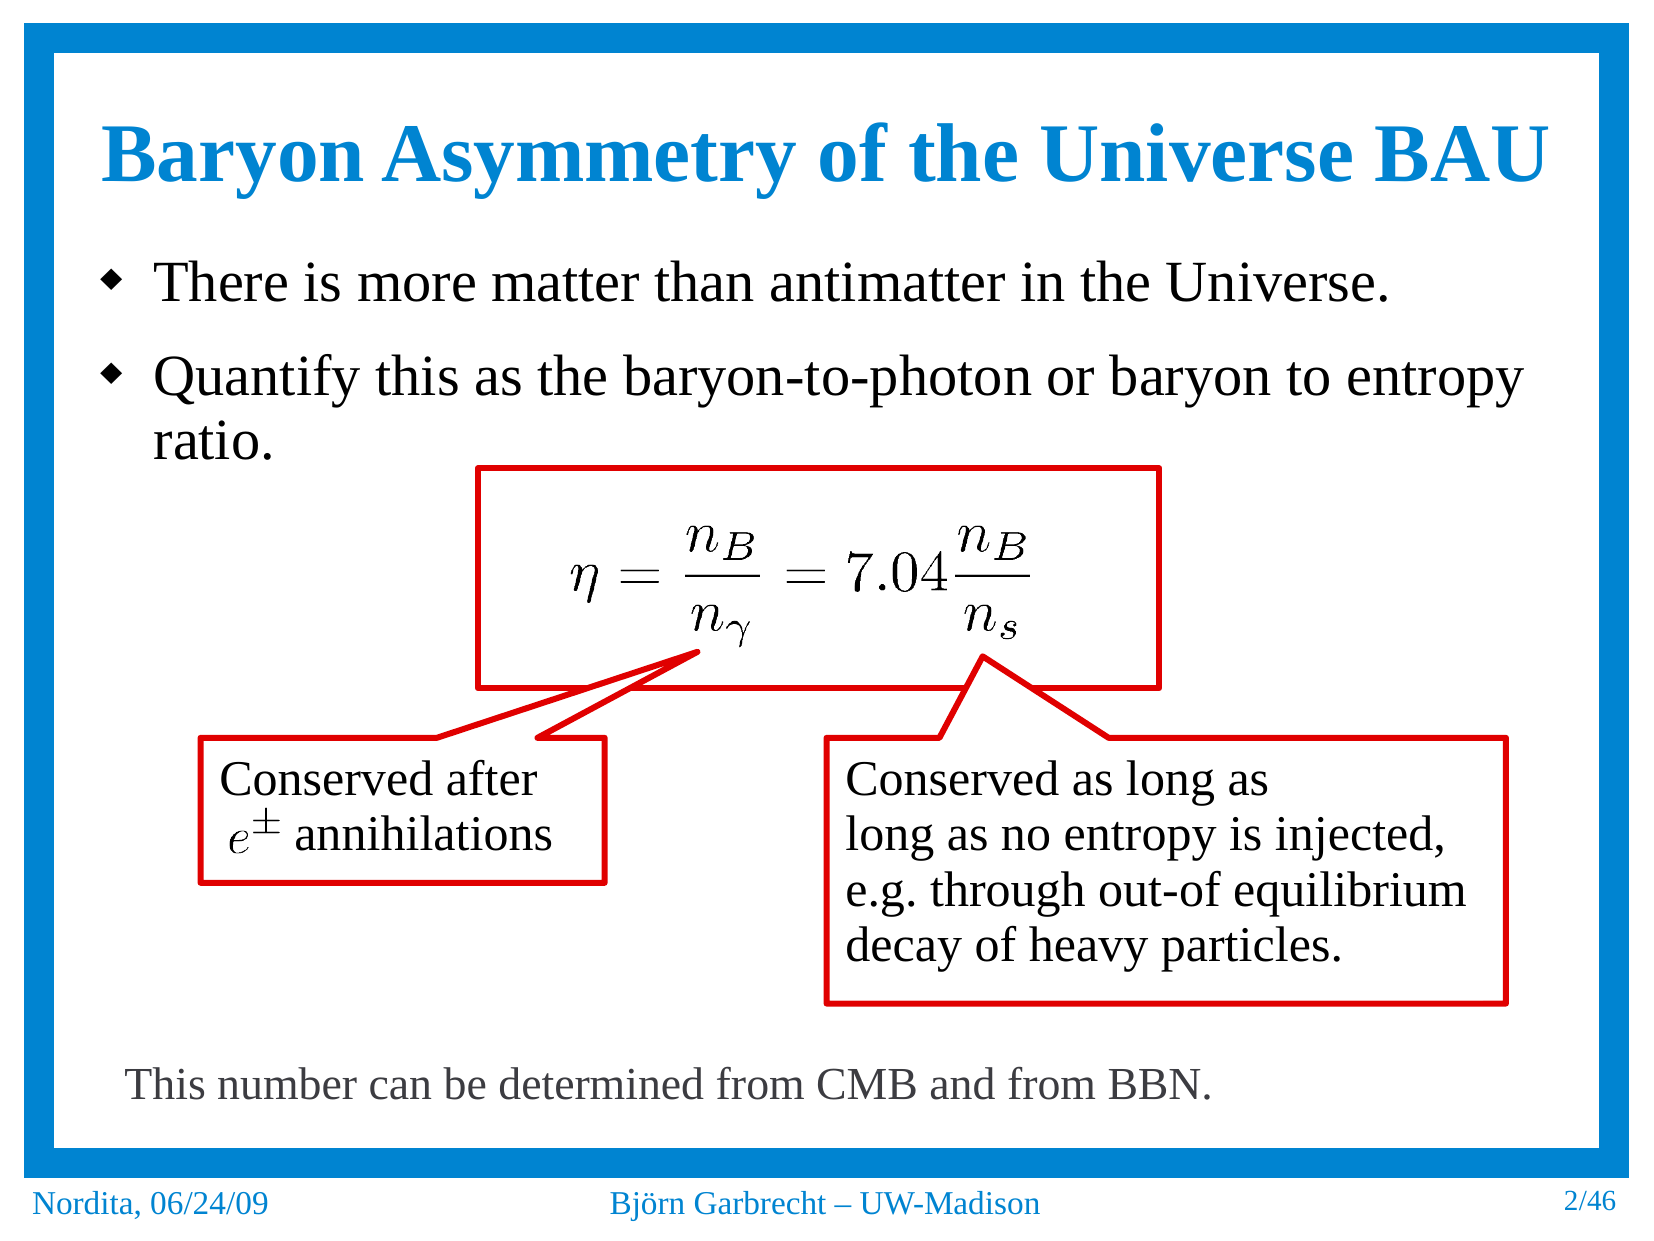

# Baryon Asymmetry of the Universe BAU
There is more matter than antimatter in the Universe.
Quantify this as the baryon-to-photon or baryon to entropy ratio.
Conserved after
 annihilations
Conserved as long as
long as no entropy is injected,
e.g. through out-of equilibrium
decay of heavy particles.
This number can be determined from CMB and from BBN.
Björn Garbrecht – UW-Madison
2